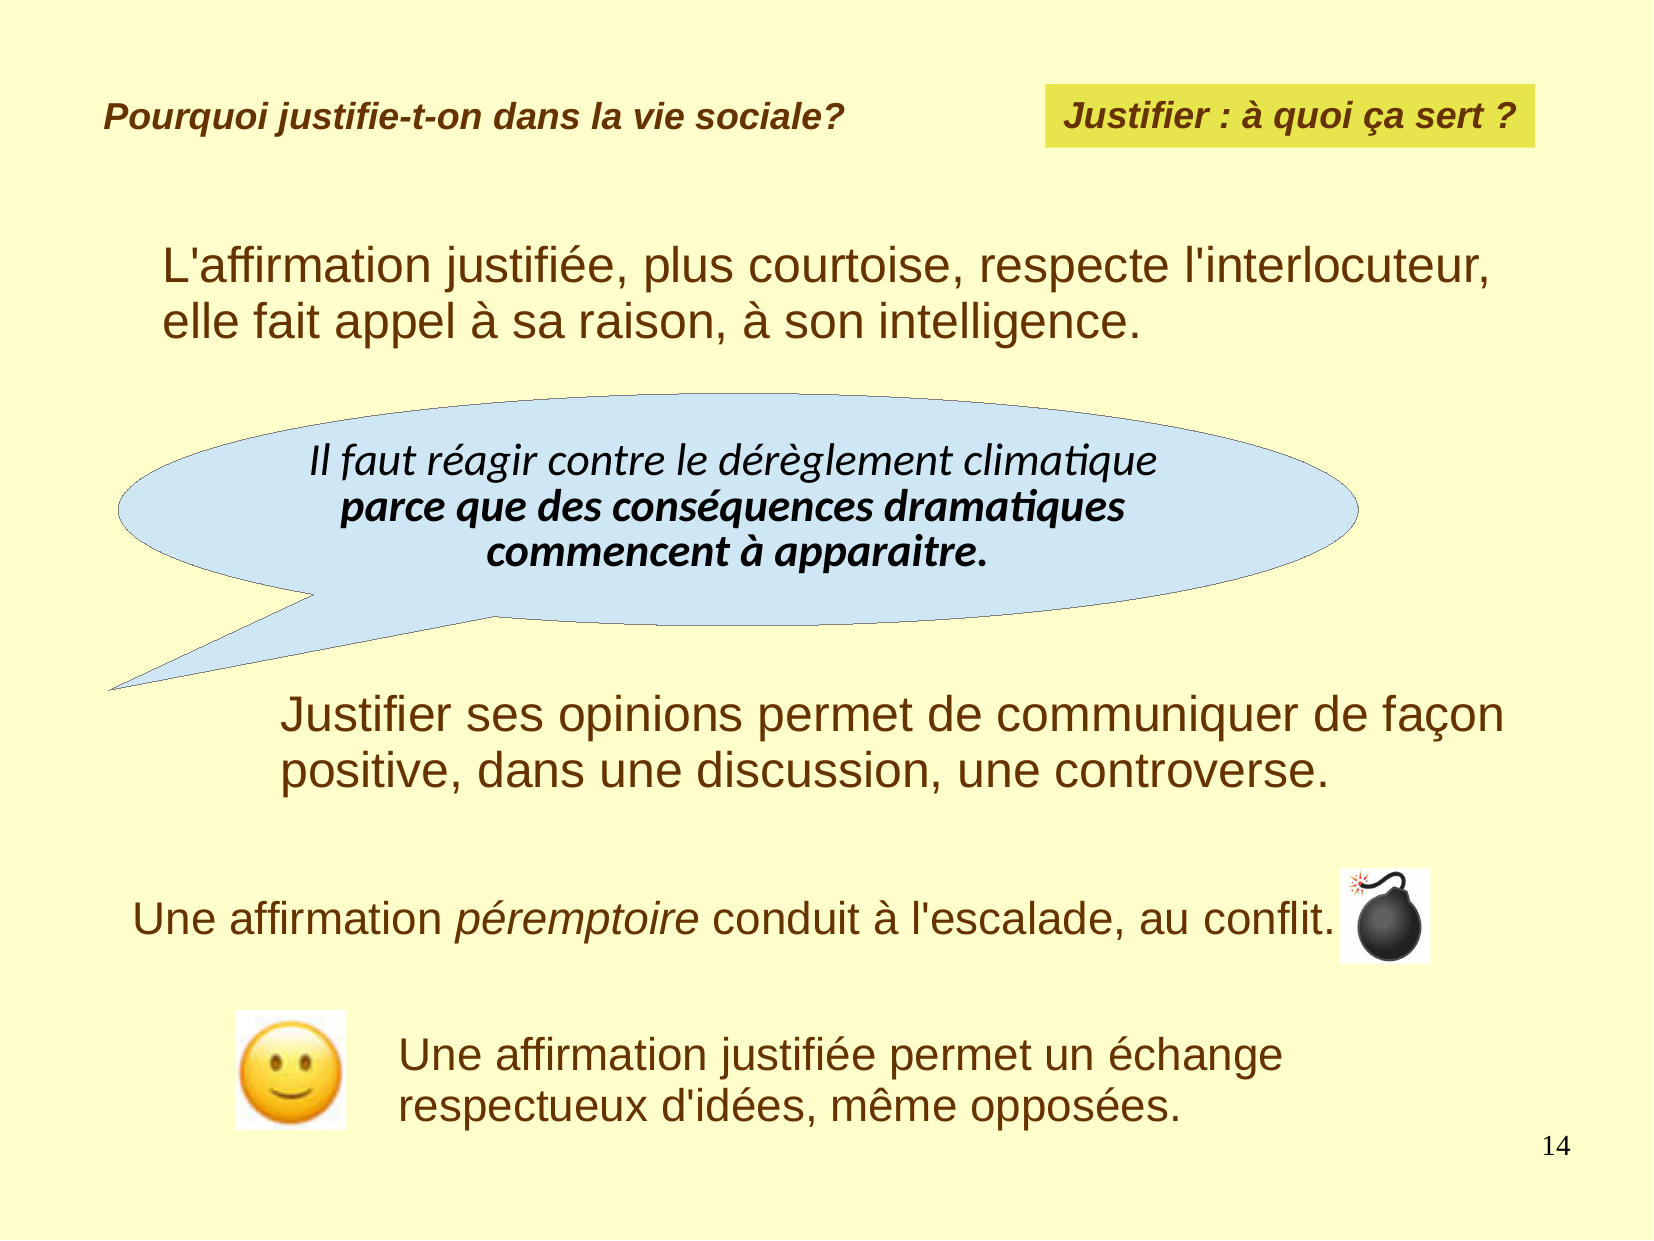

Justifier : à quoi ça sert ?
Pourquoi justifie-t-on dans la vie sociale?
L'affirmation justifiée, plus courtoise, respecte l'interlocuteur,
elle fait appel à sa raison, à son intelligence.
Il faut réagir contre le dérèglement climatique
parce que des conséquences dramatiques
commencent à apparaitre.
Justifier ses opinions permet de communiquer de façon positive, dans une discussion, une controverse.
Une affirmation péremptoire conduit à l'escalade, au conflit.
Une affirmation justifiée permet un échange respectueux d'idées, même opposées.
14